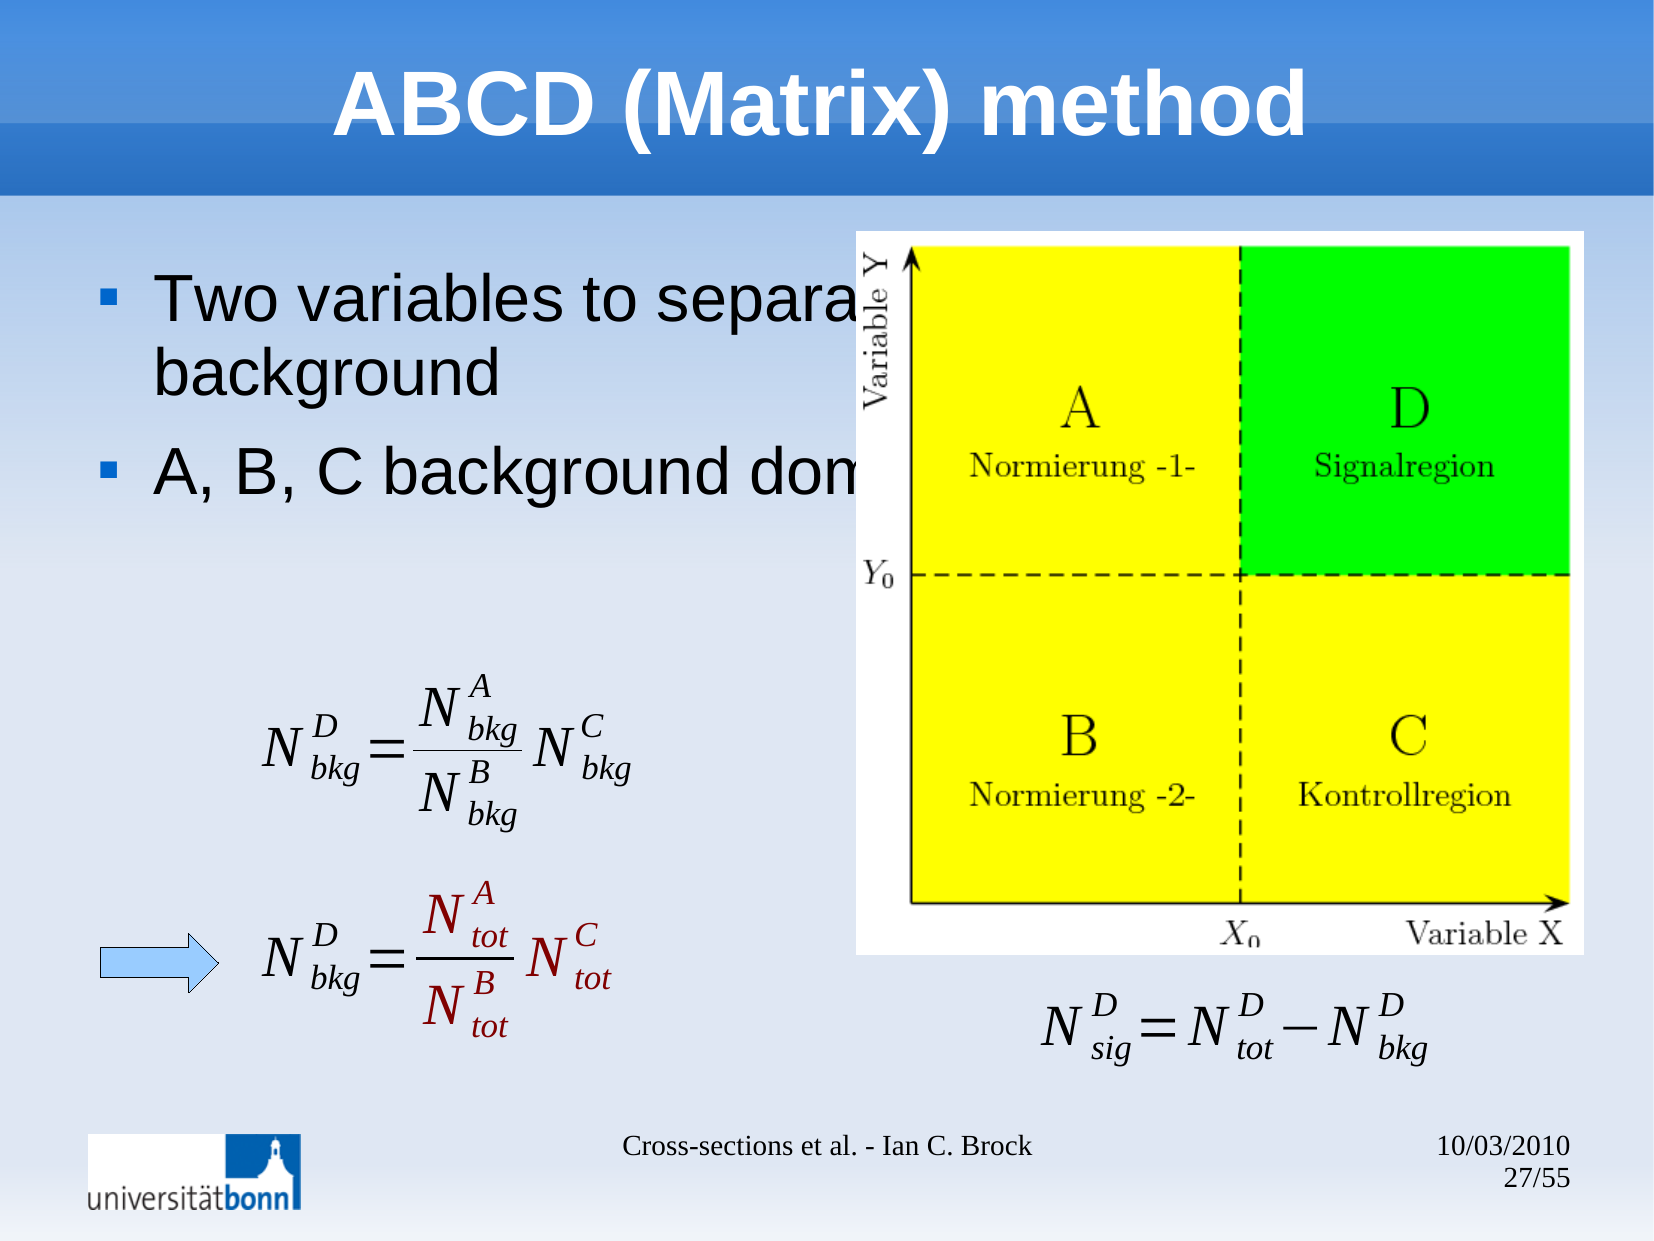

# ABCD (Matrix) method
Two variables to separate signal from background
A, B, C background dominated
Cross-sections et al. - Ian C. Brock
27